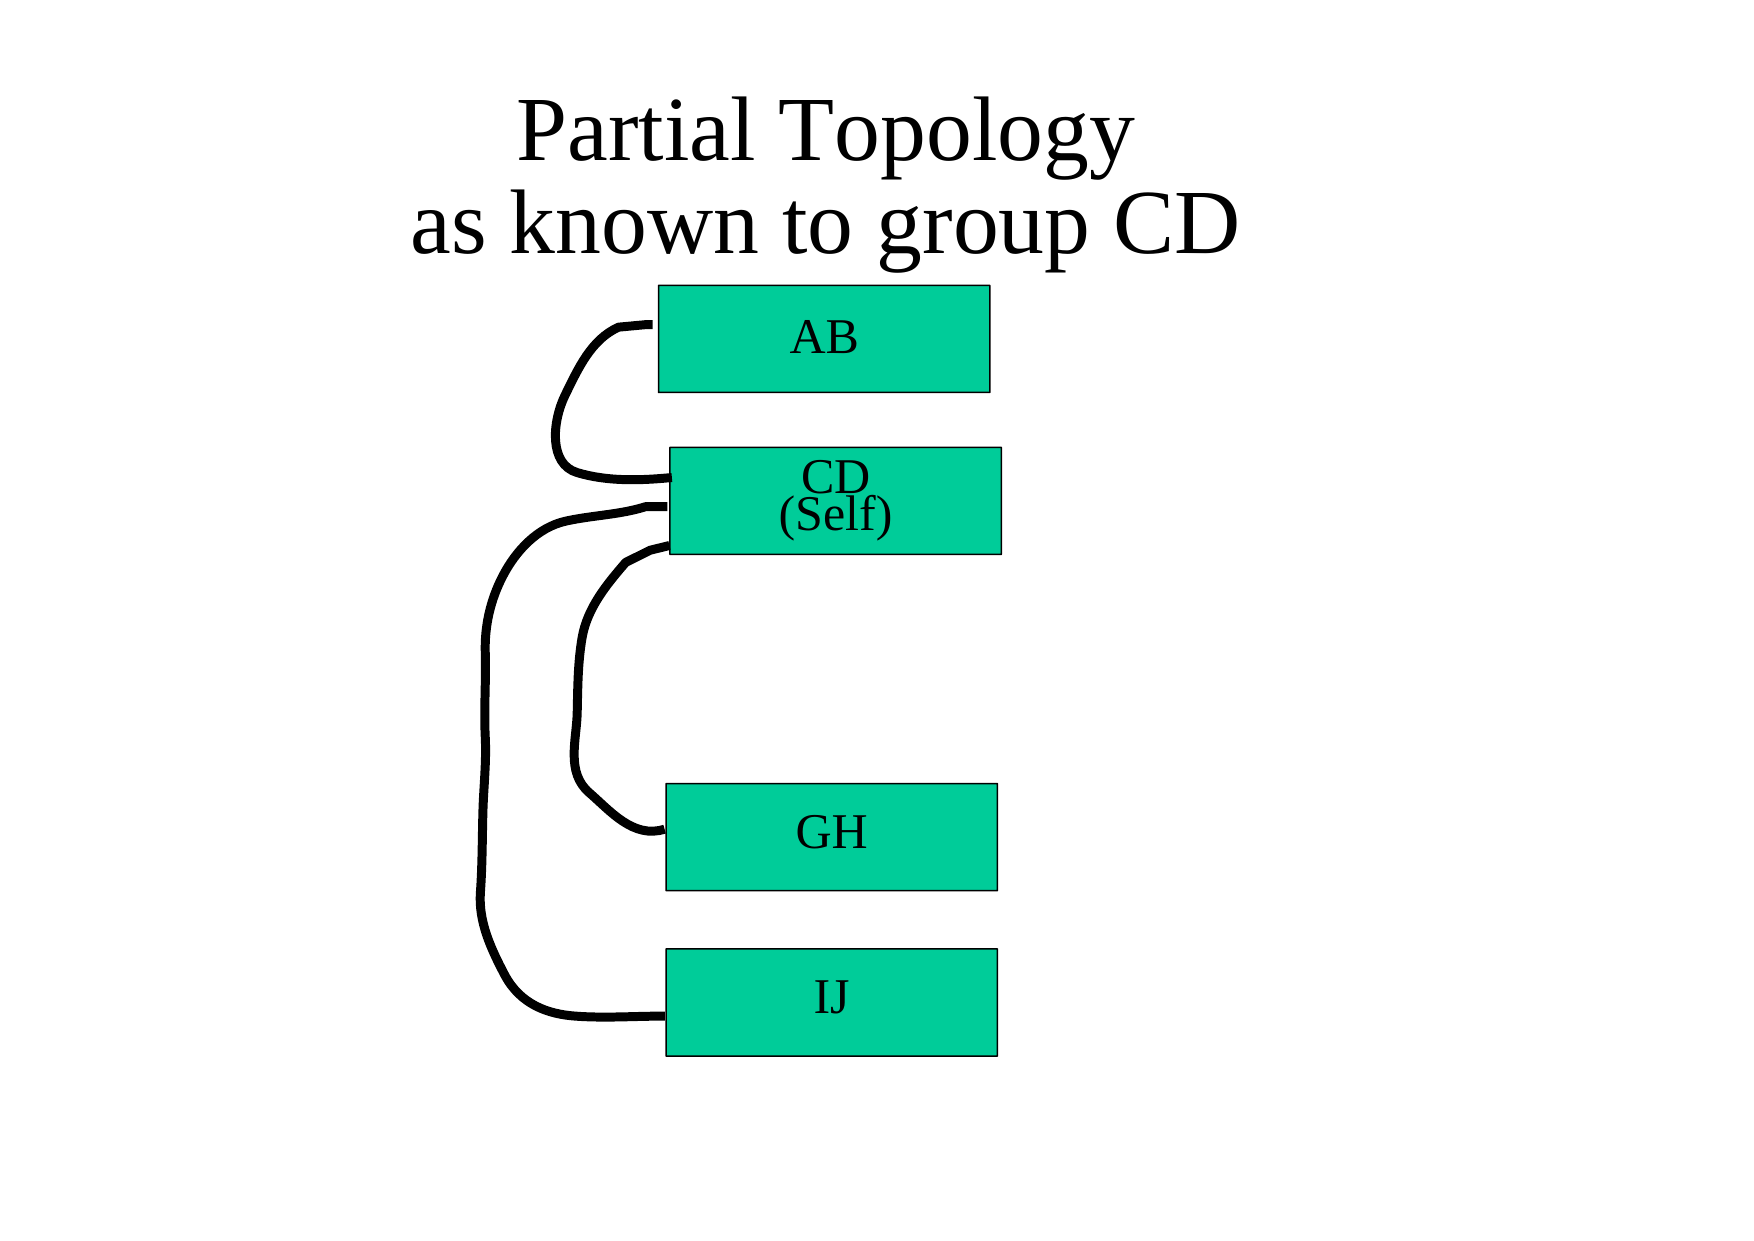

Partial Topology
as known to group CD
AB
CD
(Self)‏
GH
IJ